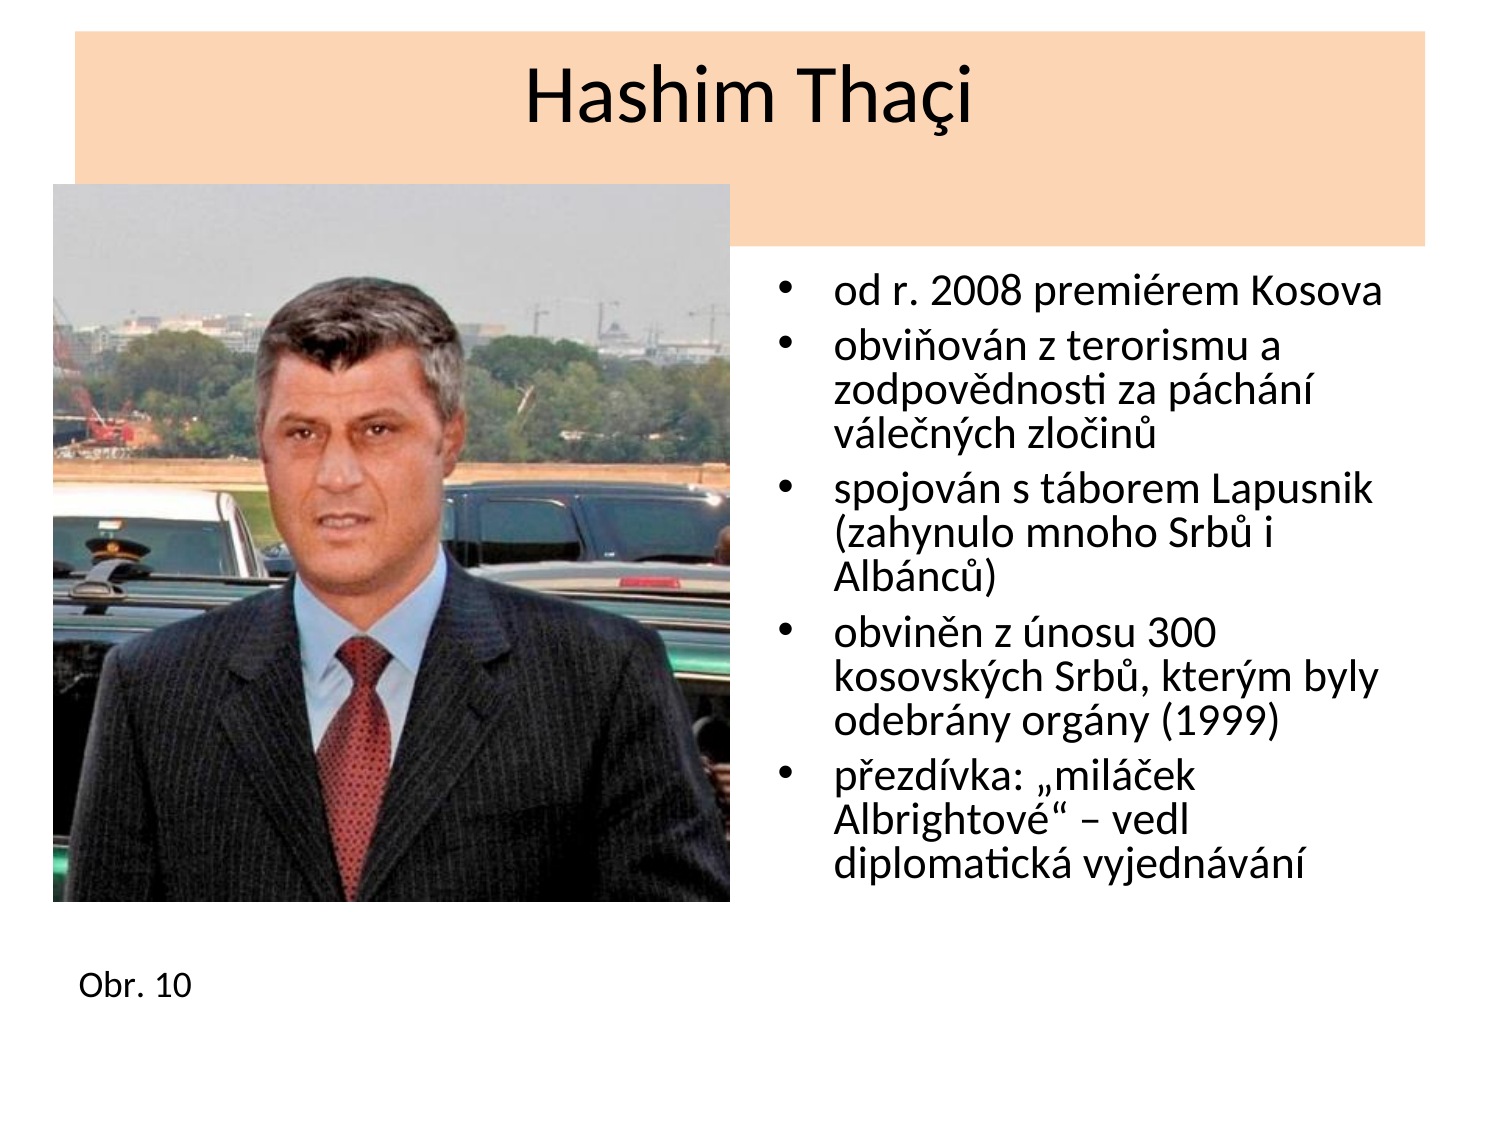

# Hashim Thaçi
od r. 2008 premiérem Kosova
obviňován z terorismu a zodpovědnosti za páchání válečných zločinů
spojován s táborem Lapusnik (zahynulo mnoho Srbů i Albánců)
obviněn z únosu 300 kosovských Srbů, kterým byly odebrány orgány (1999)
přezdívka: „miláček Albrightové“ – vedl diplomatická vyjednávání
Obr. 10